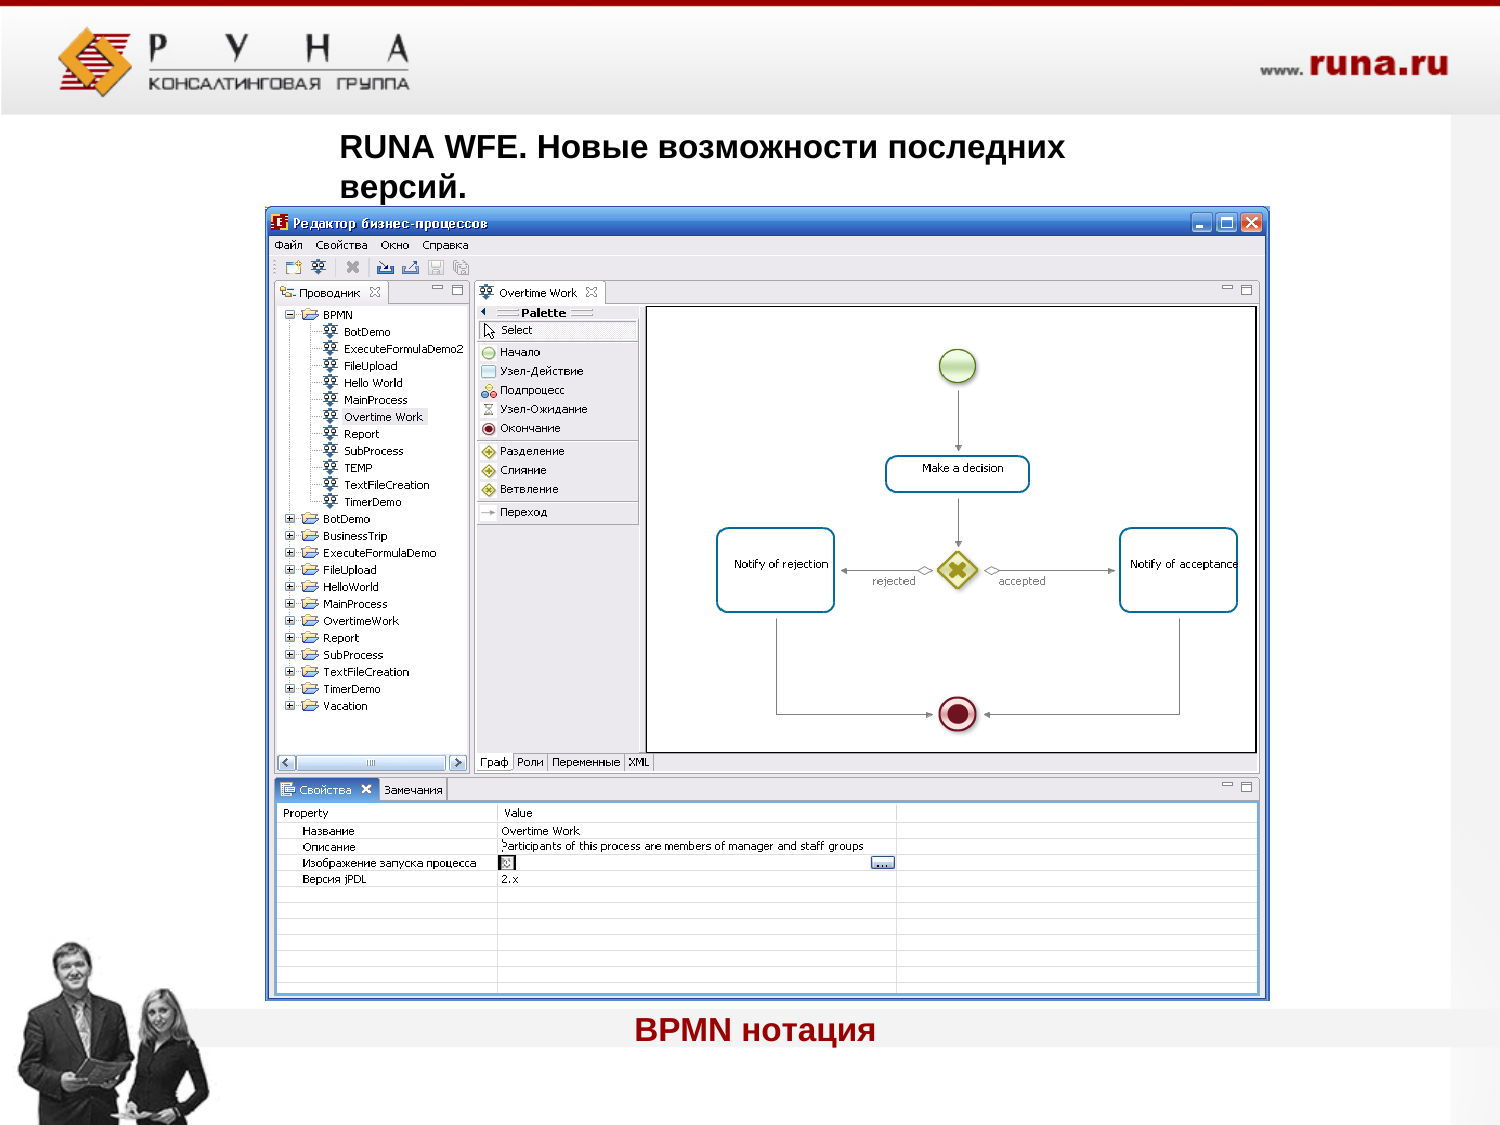

RUNA WFE. Новые возможности последних версий.
BPMN нотация